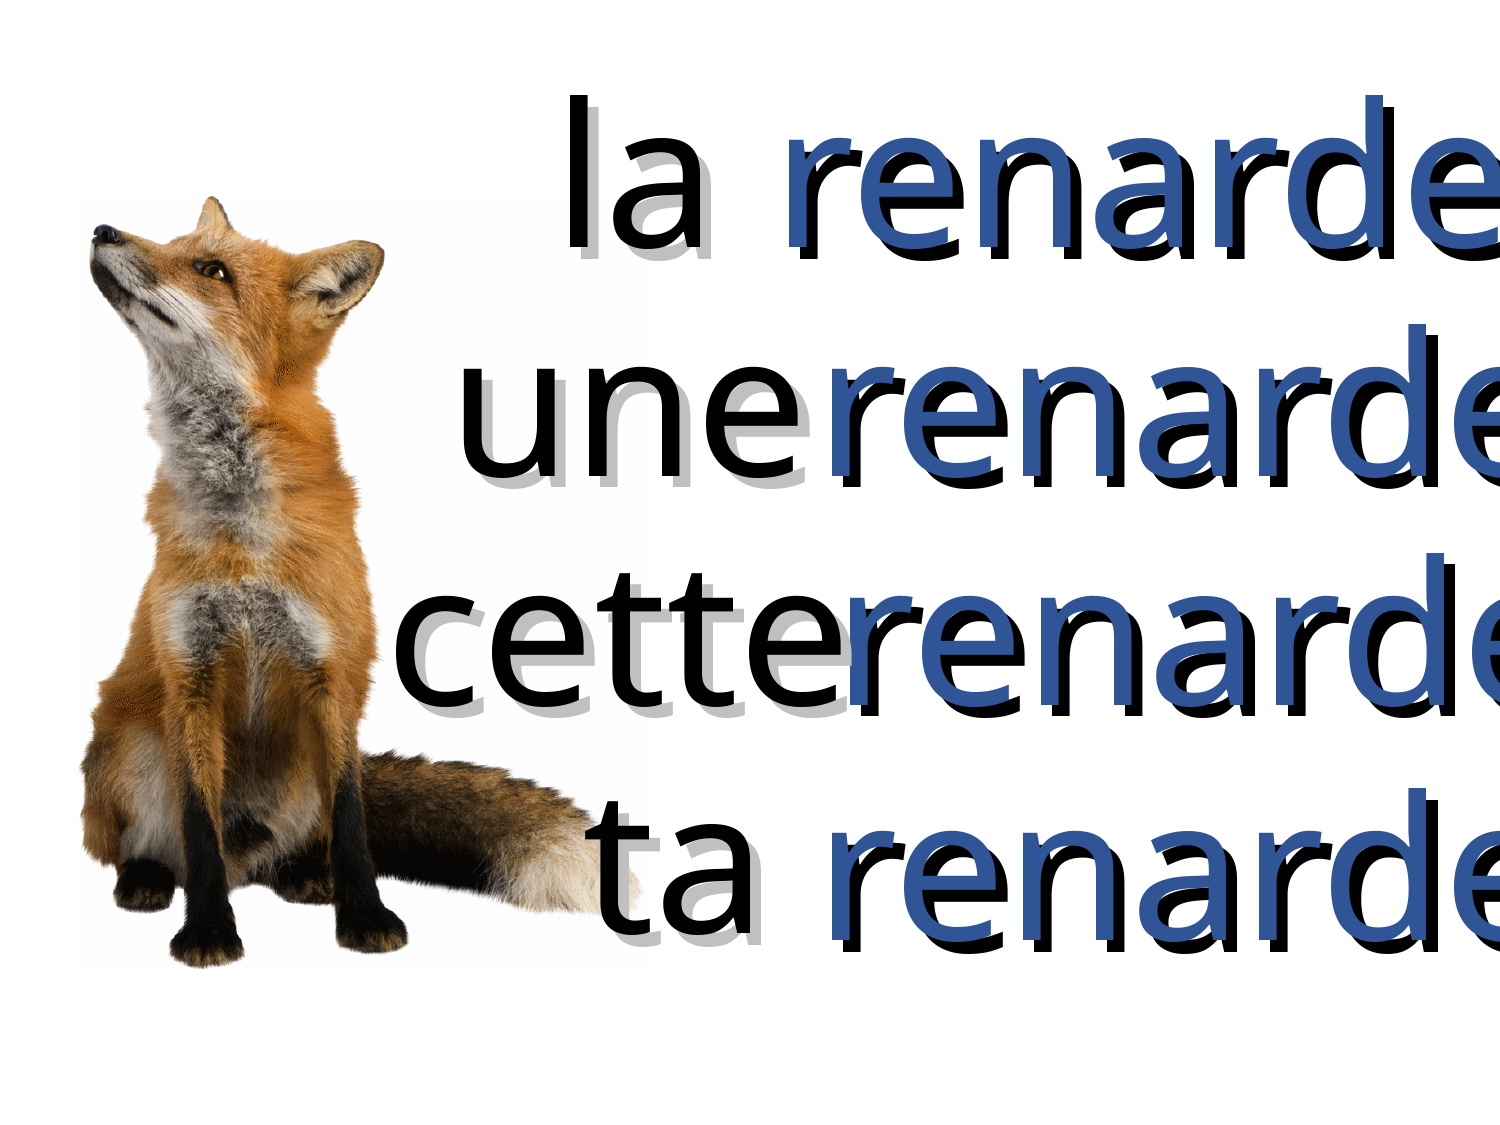

la
renarde
une
renarde
cette
renarde
ta
renarde